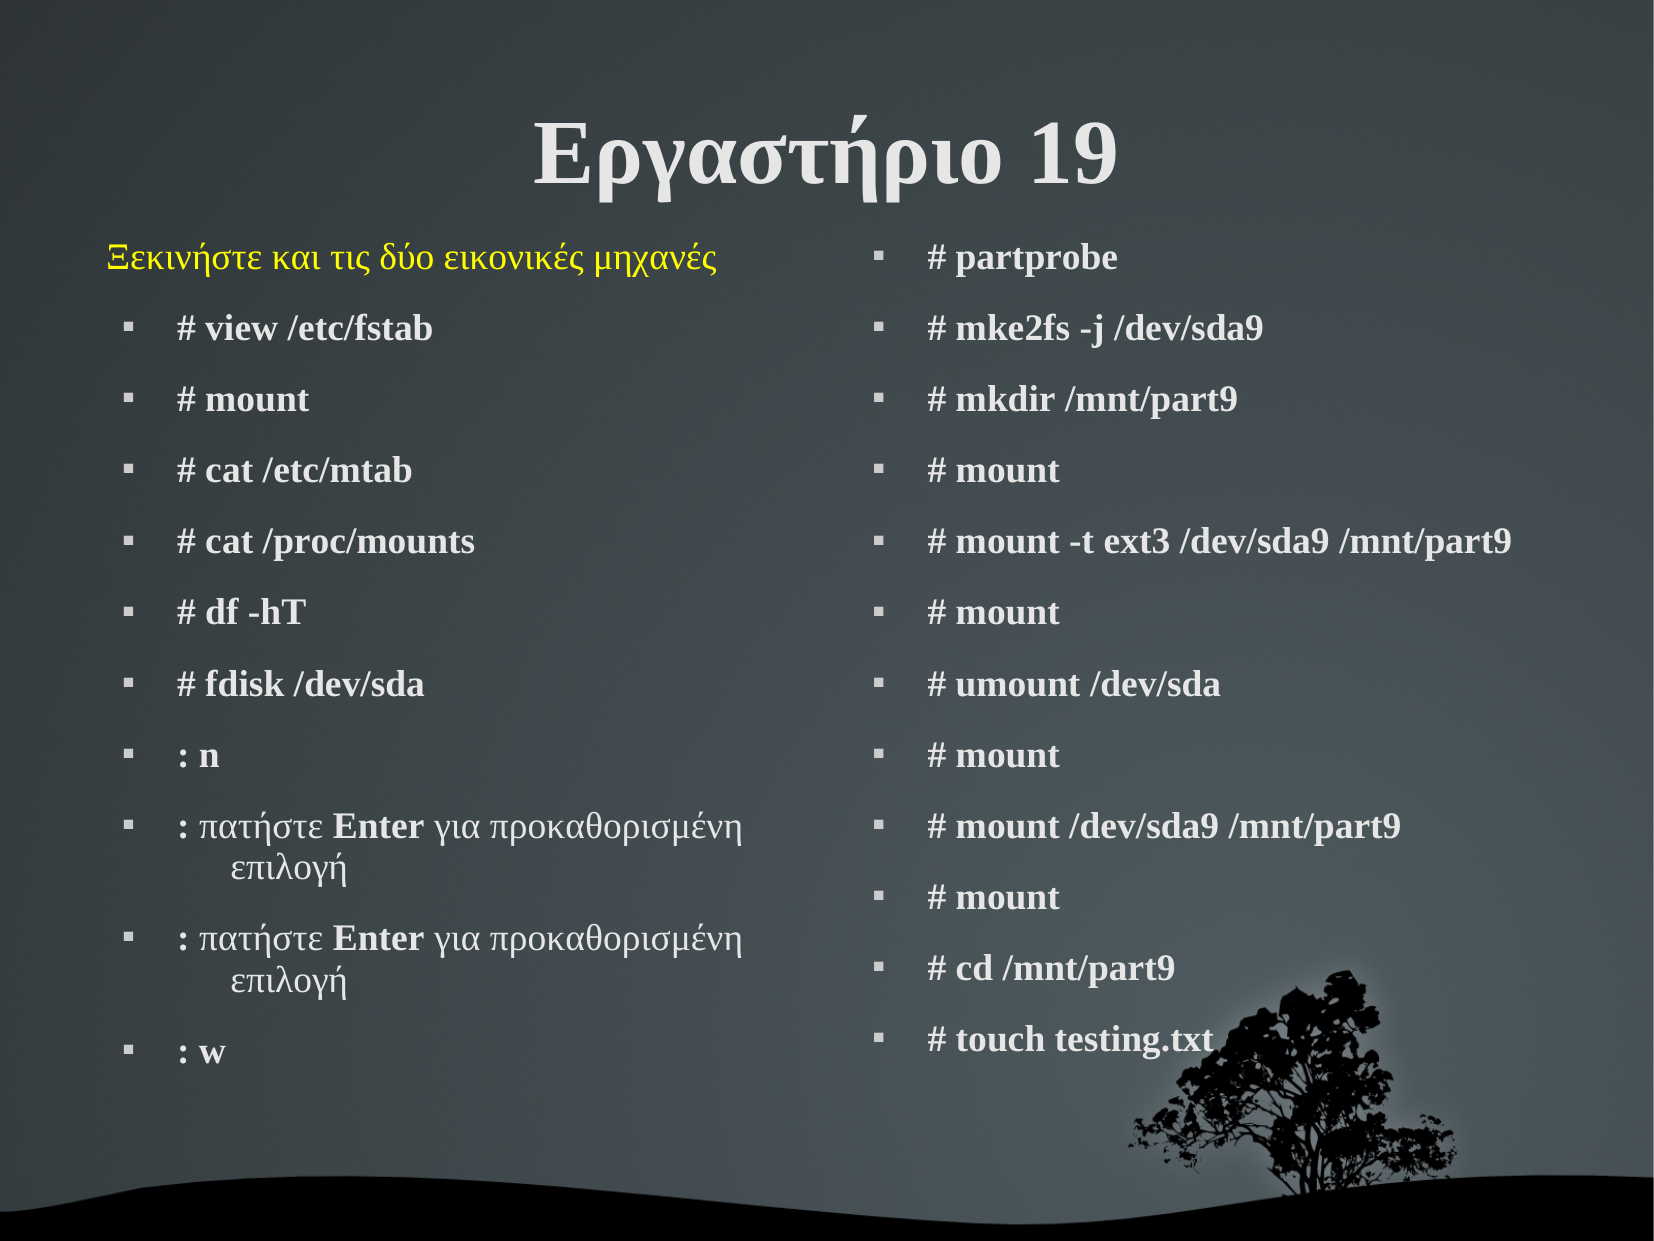

Εργαστήριο 19
# Ξεκινήστε και τις δύο εικονικές μηχανές
# view /etc/fstab
# mount
# cat /etc/mtab
# cat /proc/mounts
# df -hT
# fdisk /dev/sda
: n
: πατήστε Enter για προκαθορισμένη επιλογή
: πατήστε Enter για προκαθορισμένη επιλογή
: w
# partprobe
# mke2fs -j /dev/sda9
# mkdir /mnt/part9
# mount
# mount -t ext3 /dev/sda9 /mnt/part9
# mount
# umount /dev/sda
# mount
# mount /dev/sda9 /mnt/part9
# mount
# cd /mnt/part9
# touch testing.txt